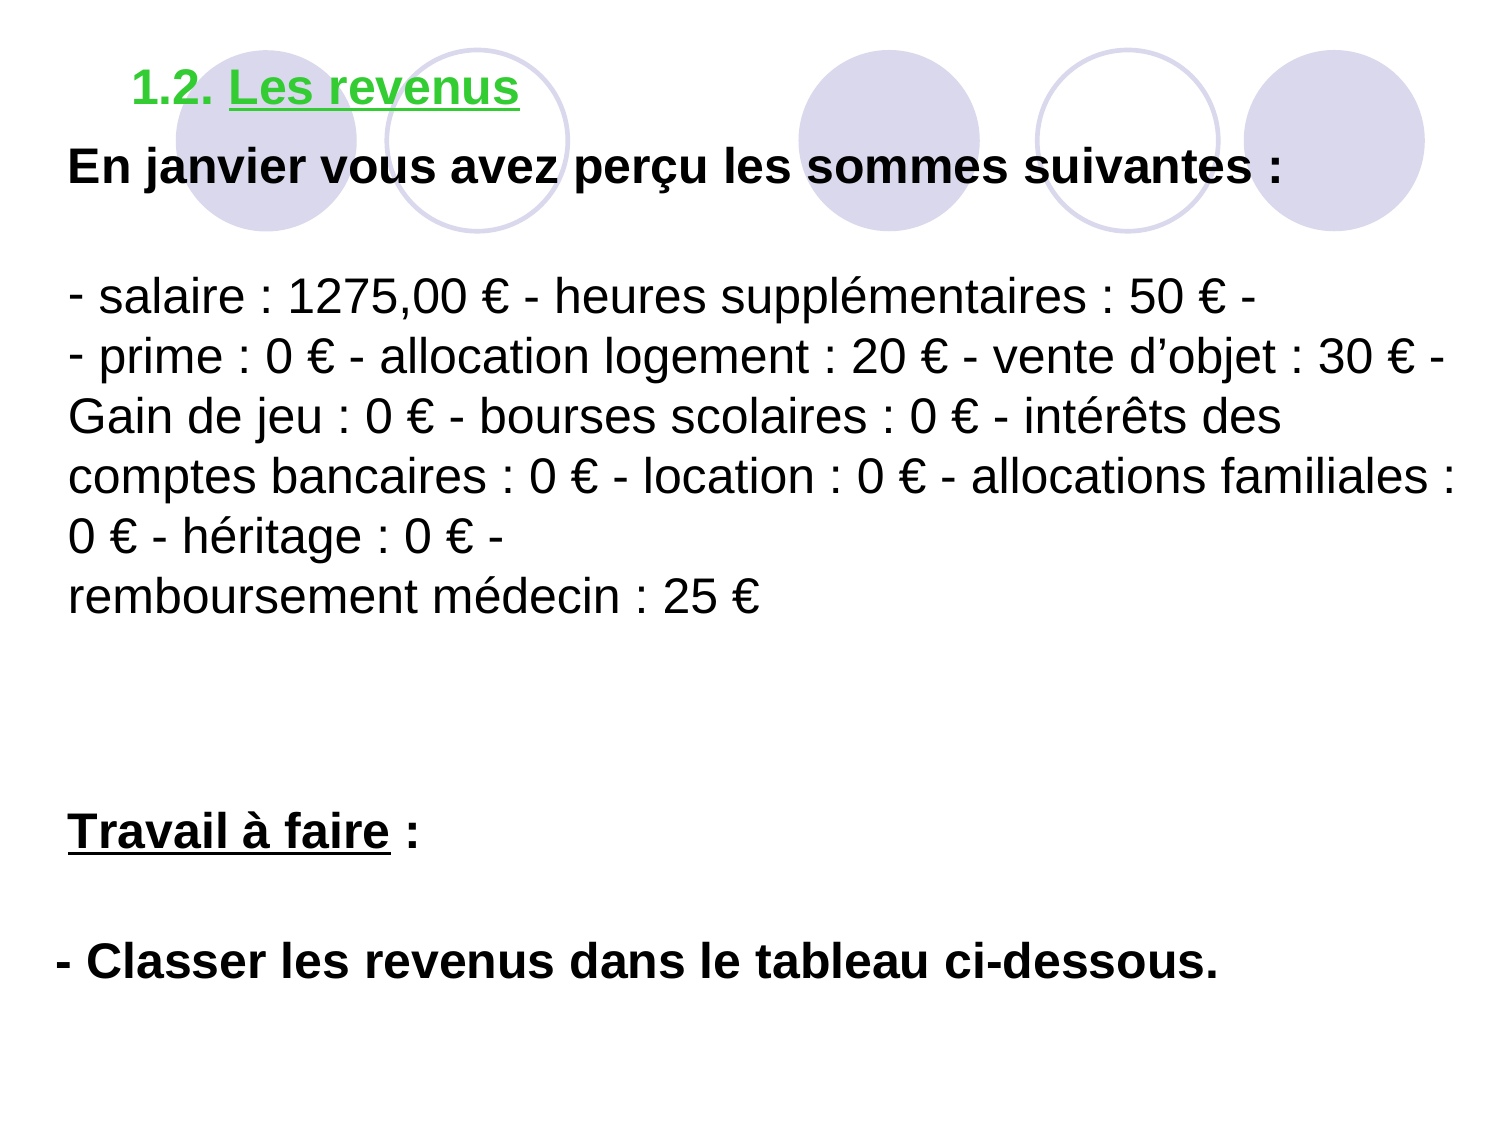

2. Les revenus
En janvier vous avez perçu les sommes suivantes :
 salaire : 1275,00 € - heures supplémentaires : 50 € -
 prime : 0 € - allocation logement : 20 € - vente d’objet : 30 € -
Gain de jeu : 0 € - bourses scolaires : 0 € - intérêts des comptes bancaires : 0 € - location : 0 € - allocations familiales : 0 € - héritage : 0 € -
remboursement médecin : 25 €
Travail à faire :
- Classer les revenus dans le tableau ci-dessous.